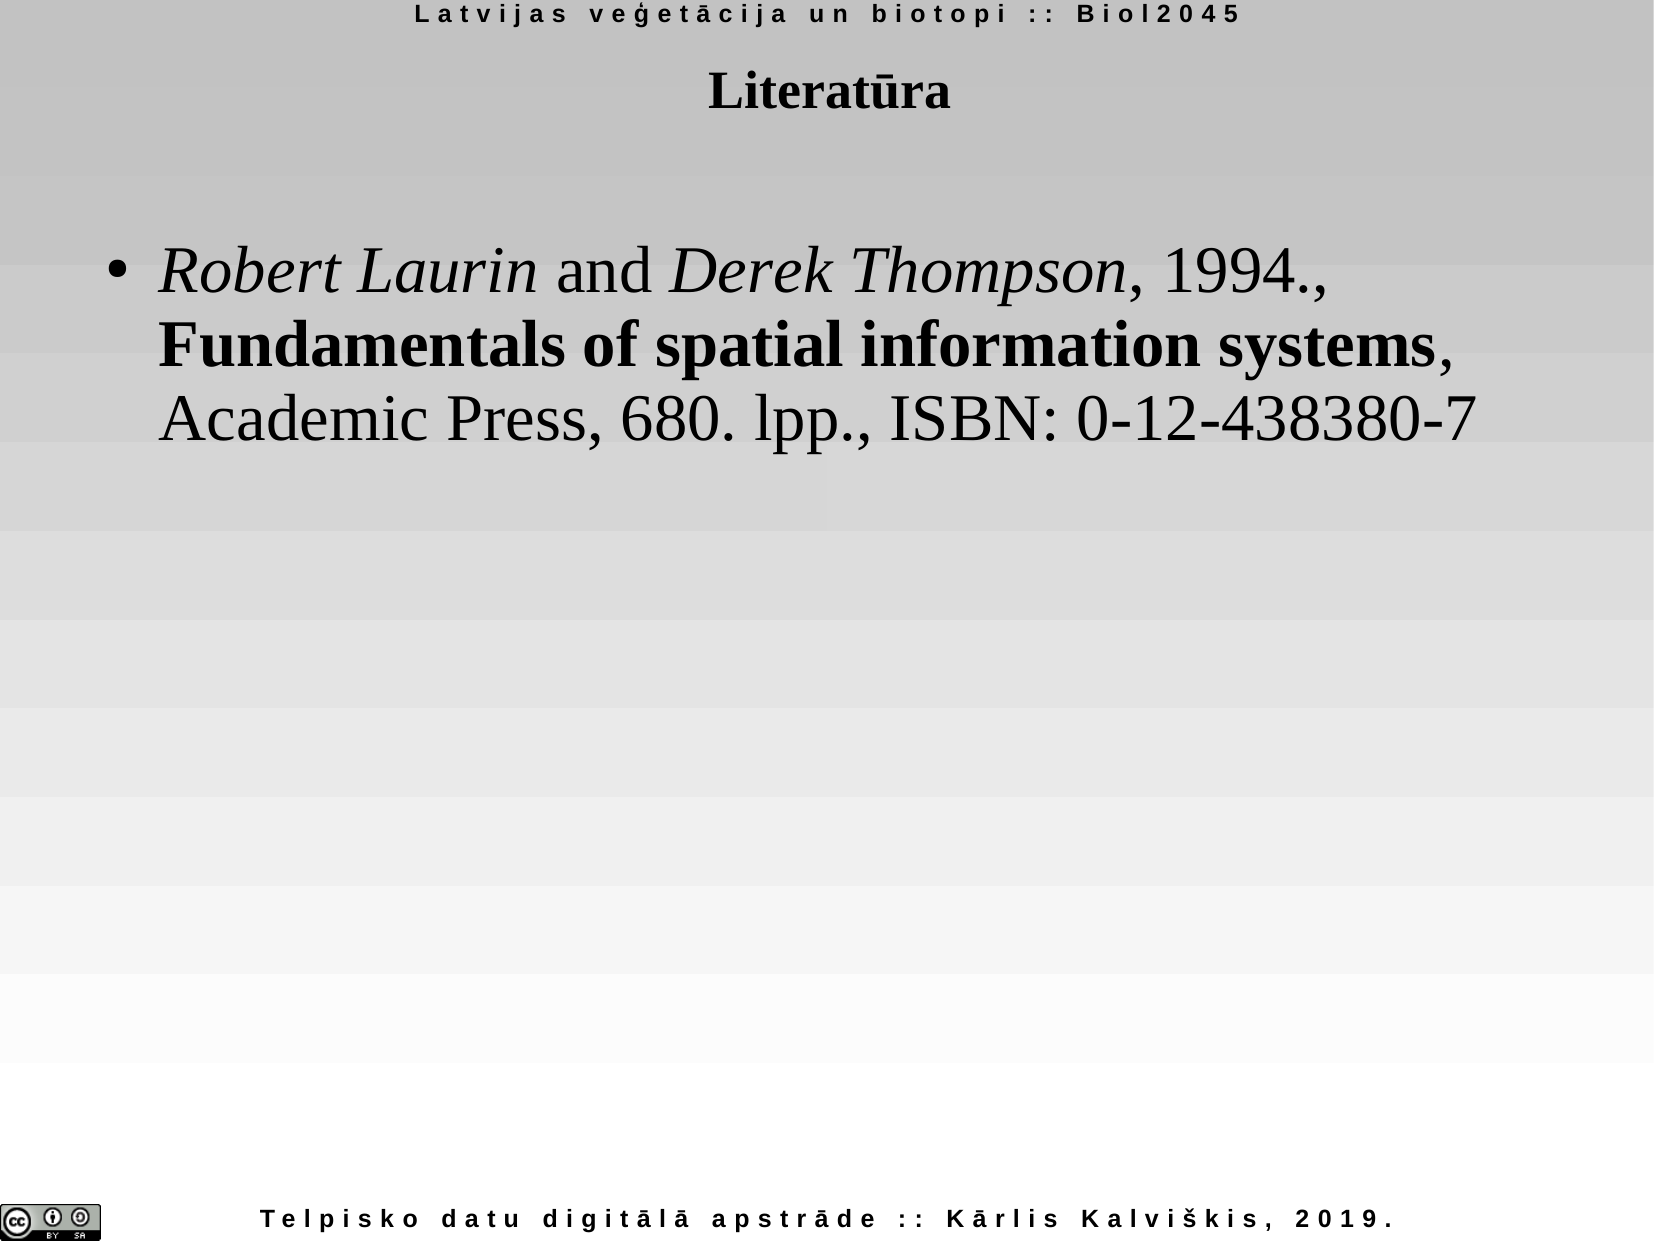

# Literatūra
Robert Laurin and Derek Thompson, 1994., Fundamentals of spatial information systems, Academic Press, 680. lpp., ISBN: 0-12-438380-7